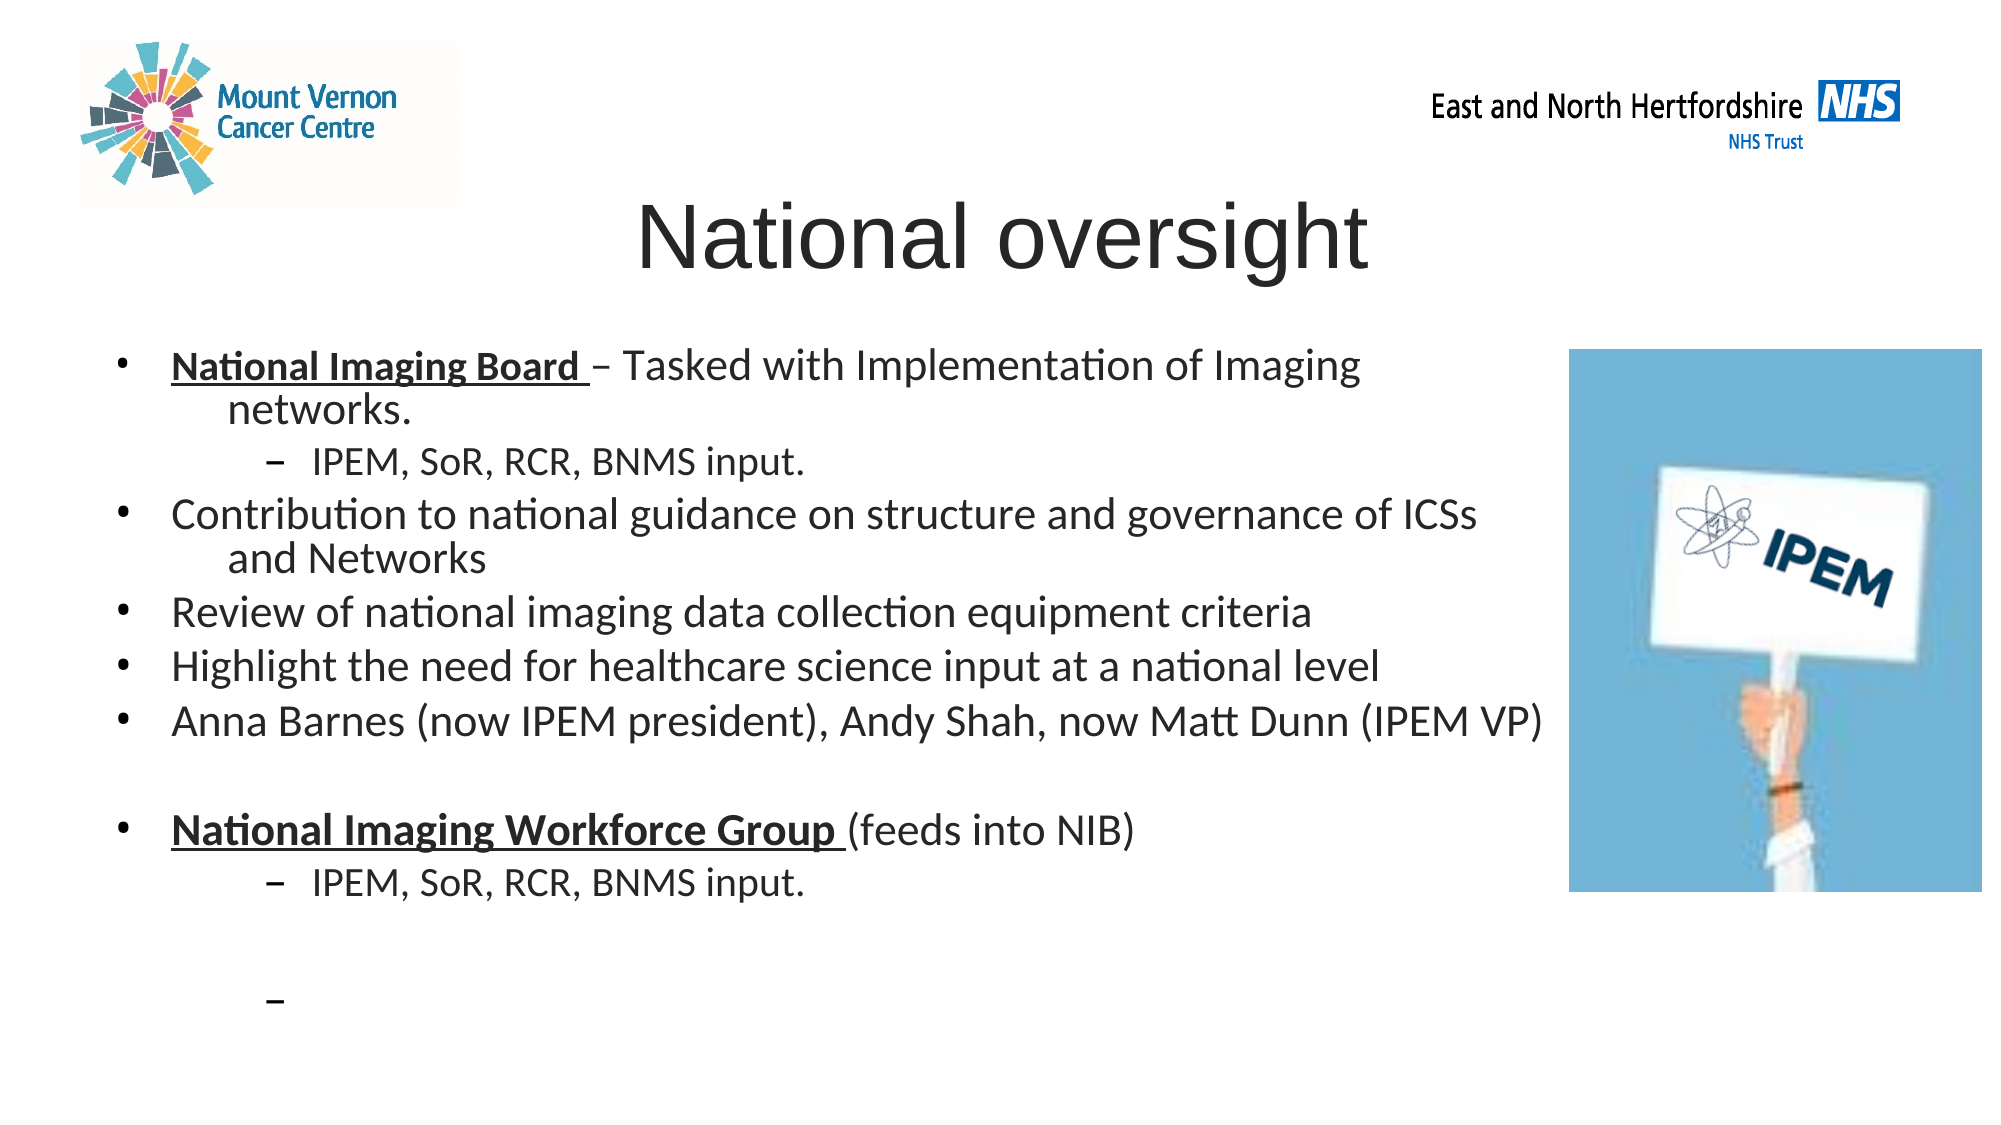

# National oversight
National Imaging Board – Tasked with Implementation of Imaging networks.
IPEM, SoR, RCR, BNMS input.
Contribution to national guidance on structure and governance of ICSs and Networks
Review of national imaging data collection equipment criteria
Highlight the need for healthcare science input at a national level
Anna Barnes (now IPEM president), Andy Shah, now Matt Dunn (IPEM VP)
National Imaging Workforce Group (feeds into NIB)
IPEM, SoR, RCR, BNMS input.